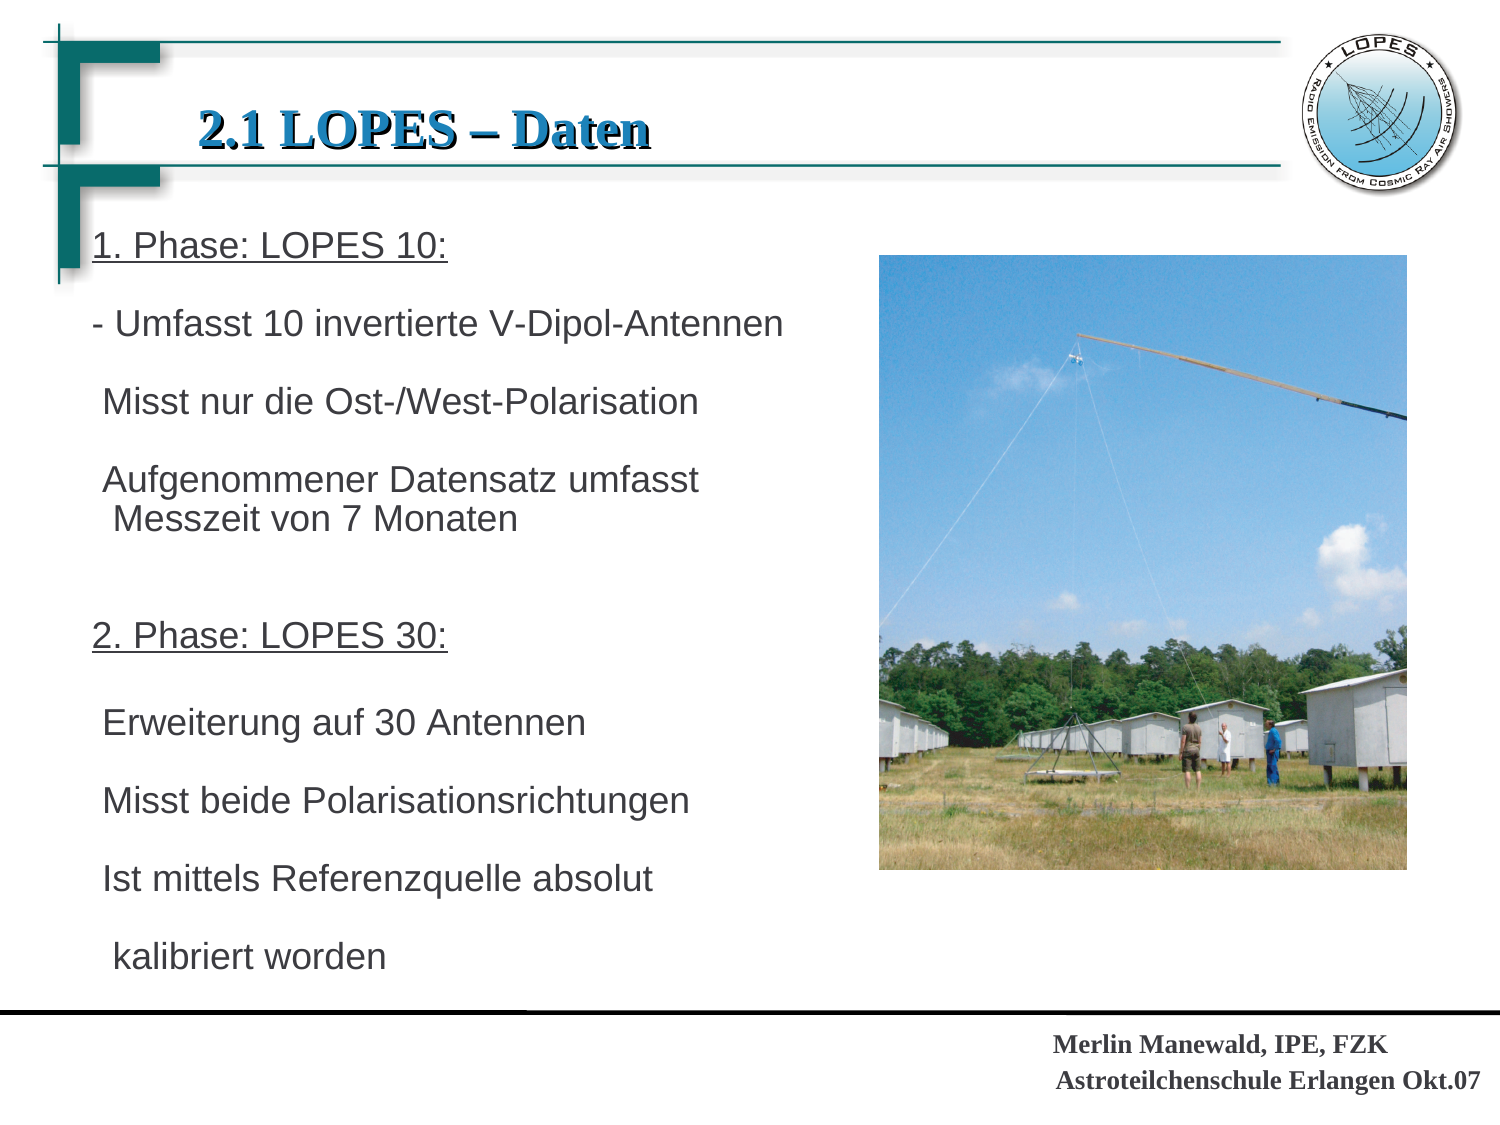

2.1 LOPES – Daten
1. Phase: LOPES 10:
- Umfasst 10 invertierte V-Dipol-Antennen
 Misst nur die Ost-/West-Polarisation
 Aufgenommener Datensatz umfasst
 Messzeit von 7 Monaten
2. Phase: LOPES 30:
 Erweiterung auf 30 Antennen
 Misst beide Polarisationsrichtungen
 Ist mittels Referenzquelle absolut
 kalibriert worden